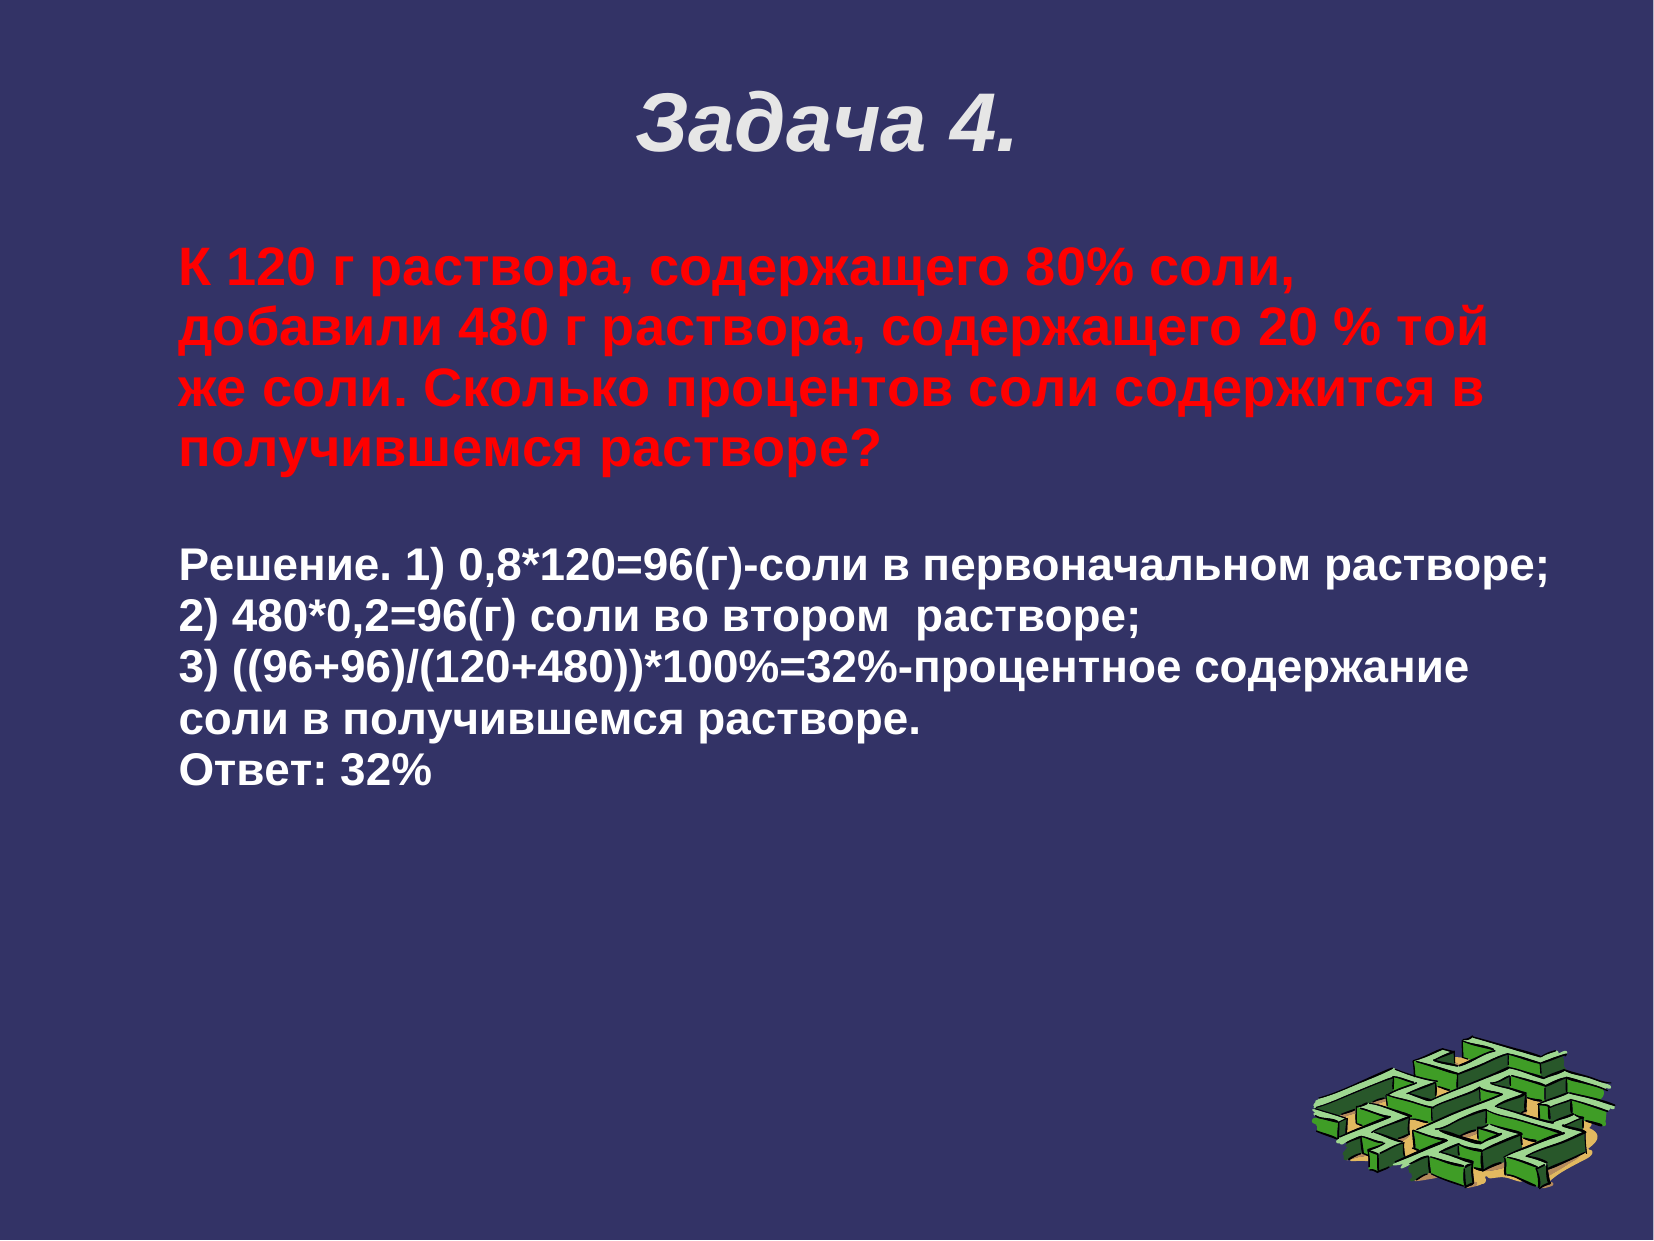

# Задача 4.
К 120 г раствора, содержащего 80% соли, добавили 480 г раствора, содержащего 20 % той же соли. Сколько процентов соли содержится в получившемся растворе?
Решение. 1) 0,8*120=96(г)-соли в первоначальном растворе;
2) 480*0,2=96(г) соли во втором  растворе;
3) ((96+96)/(120+480))*100%=32%-процентное содержание соли в получившемся растворе.
Ответ: 32%